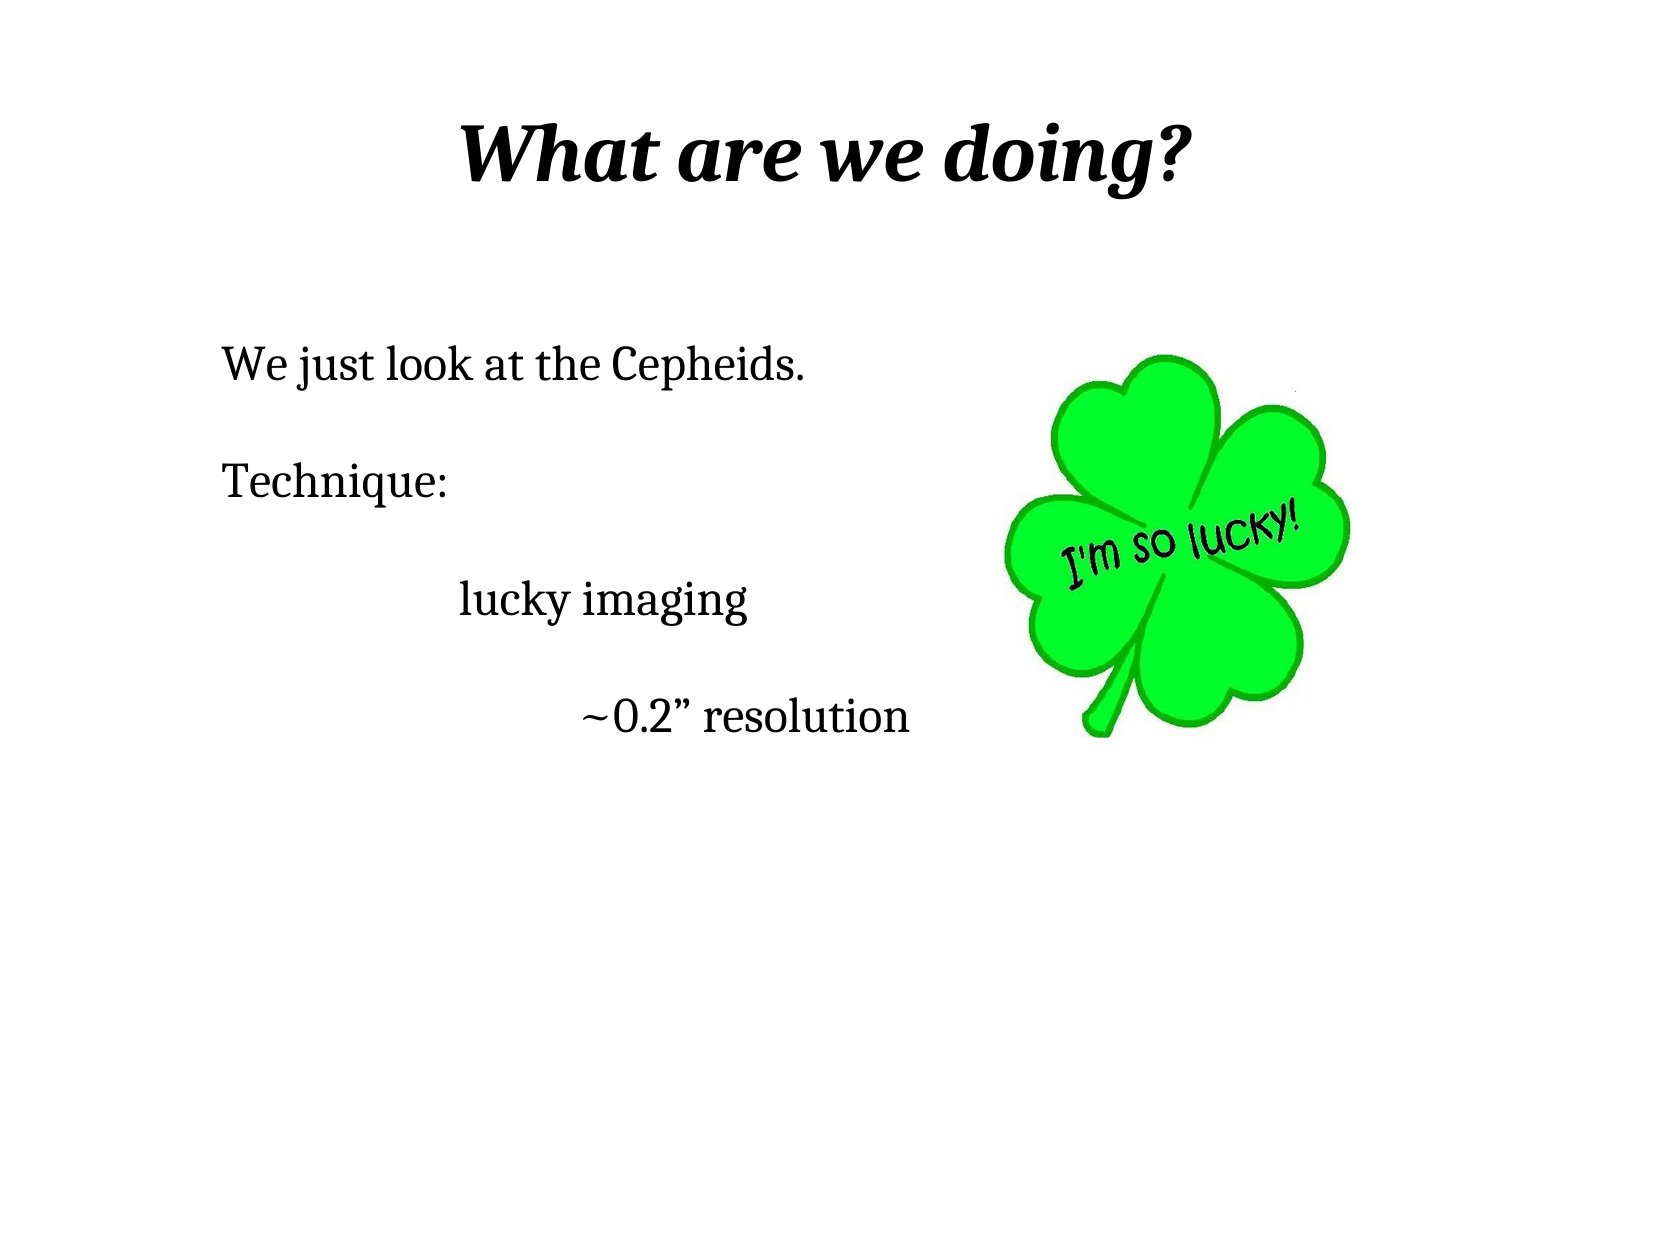

What are we doing?
We just look at the Cepheids.
Technique:
		lucky imaging
			~0.2” resolution